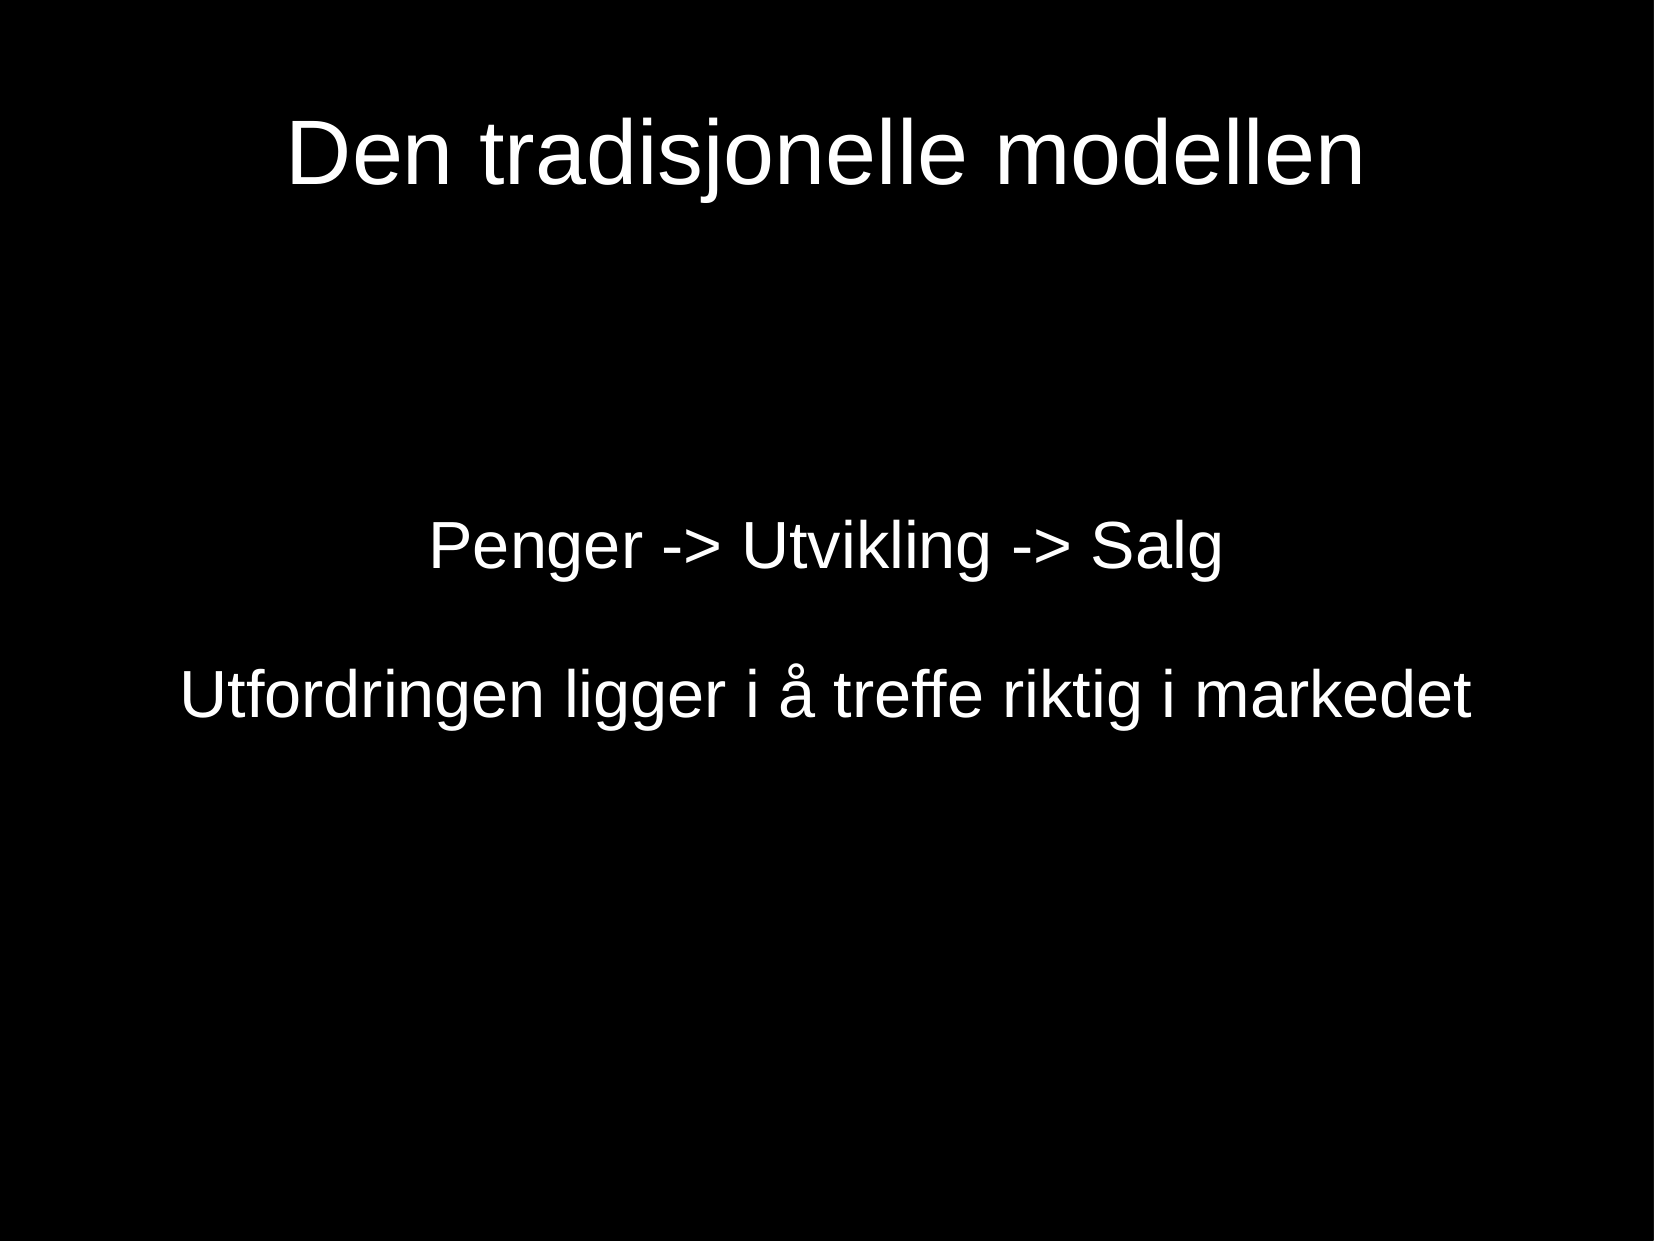

Penger -> Utvikling -> Salg
Utfordringen ligger i å treffe riktig i markedet
# Den tradisjonelle modellen